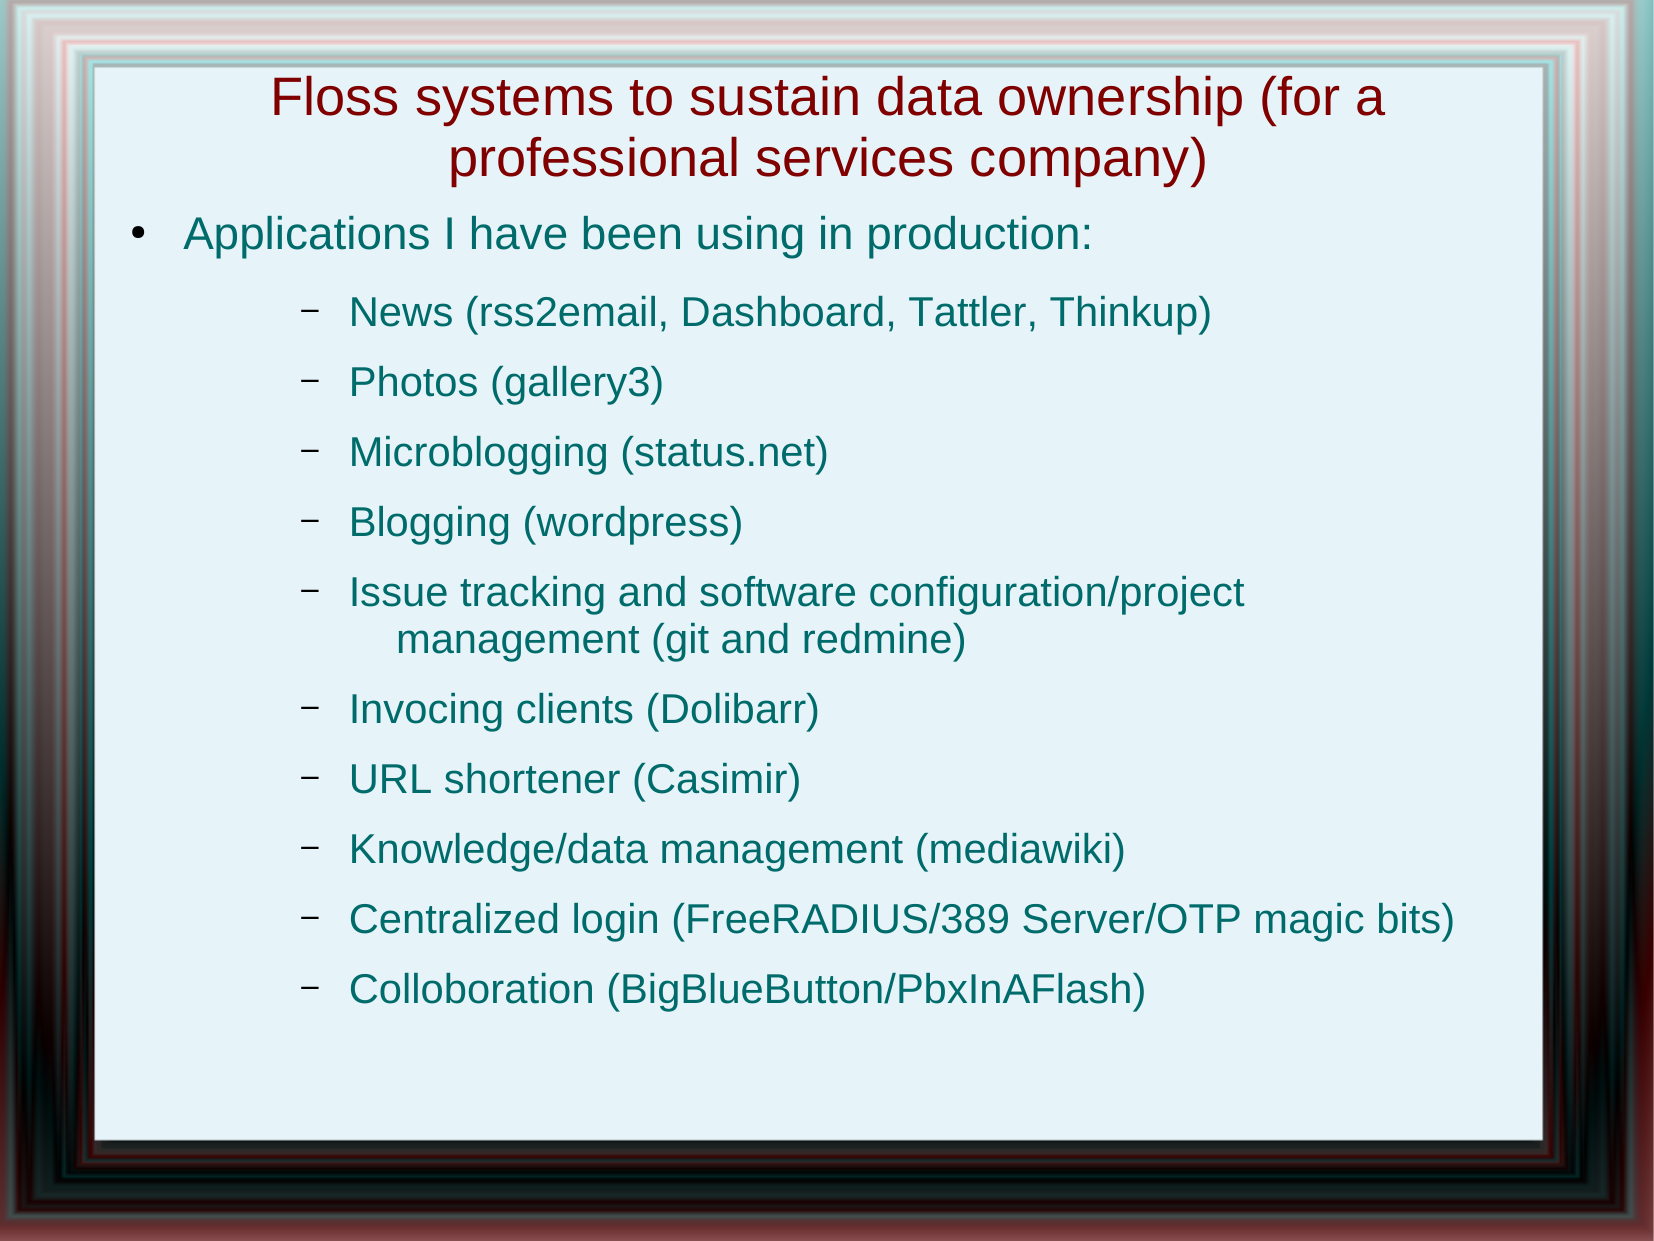

# Floss systems to sustain data ownership (for a professional services company)
Applications I have been using in production:
News (rss2email, Dashboard, Tattler, Thinkup)
Photos (gallery3)
Microblogging (status.net)
Blogging (wordpress)
Issue tracking and software configuration/project management (git and redmine)
Invocing clients (Dolibarr)
URL shortener (Casimir)
Knowledge/data management (mediawiki)
Centralized login (FreeRADIUS/389 Server/OTP magic bits)
Colloboration (BigBlueButton/PbxInAFlash)